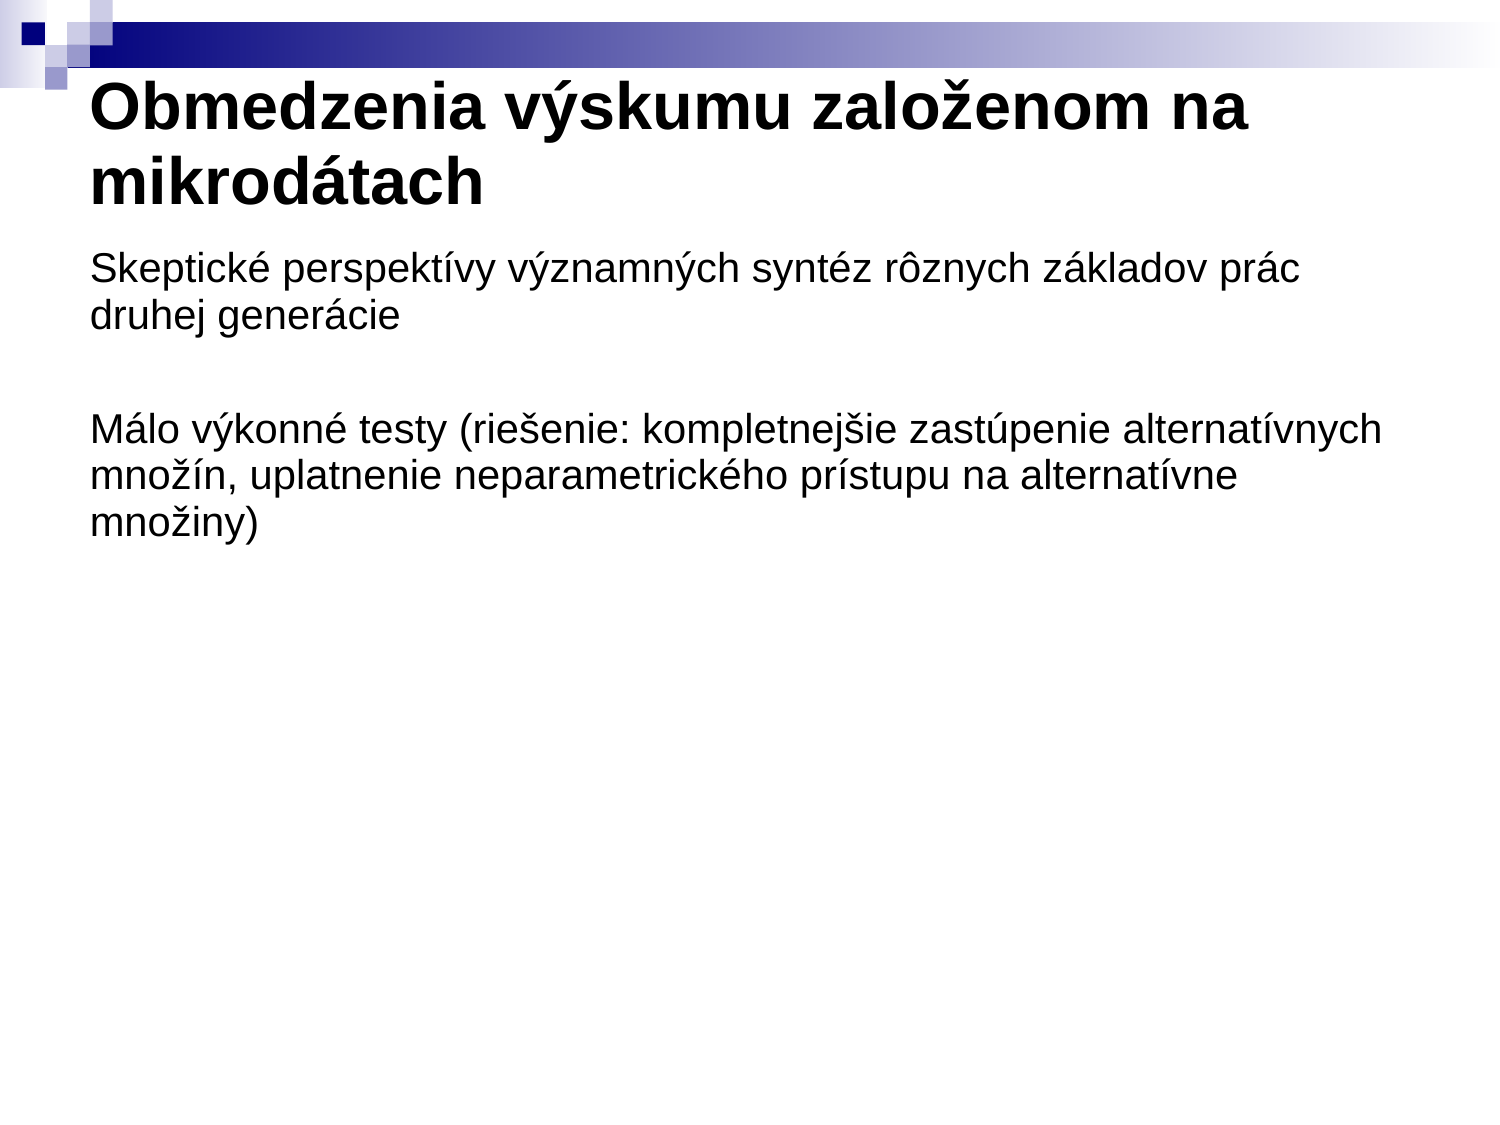

# Obmedzenia výskumu založenom na mikrodátach
Skeptické perspektívy významných syntéz rôznych základov prác druhej generácie
Málo výkonné testy (riešenie: kompletnejšie zastúpenie alternatívnych množín, uplatnenie neparametrického prístupu na alternatívne množiny)